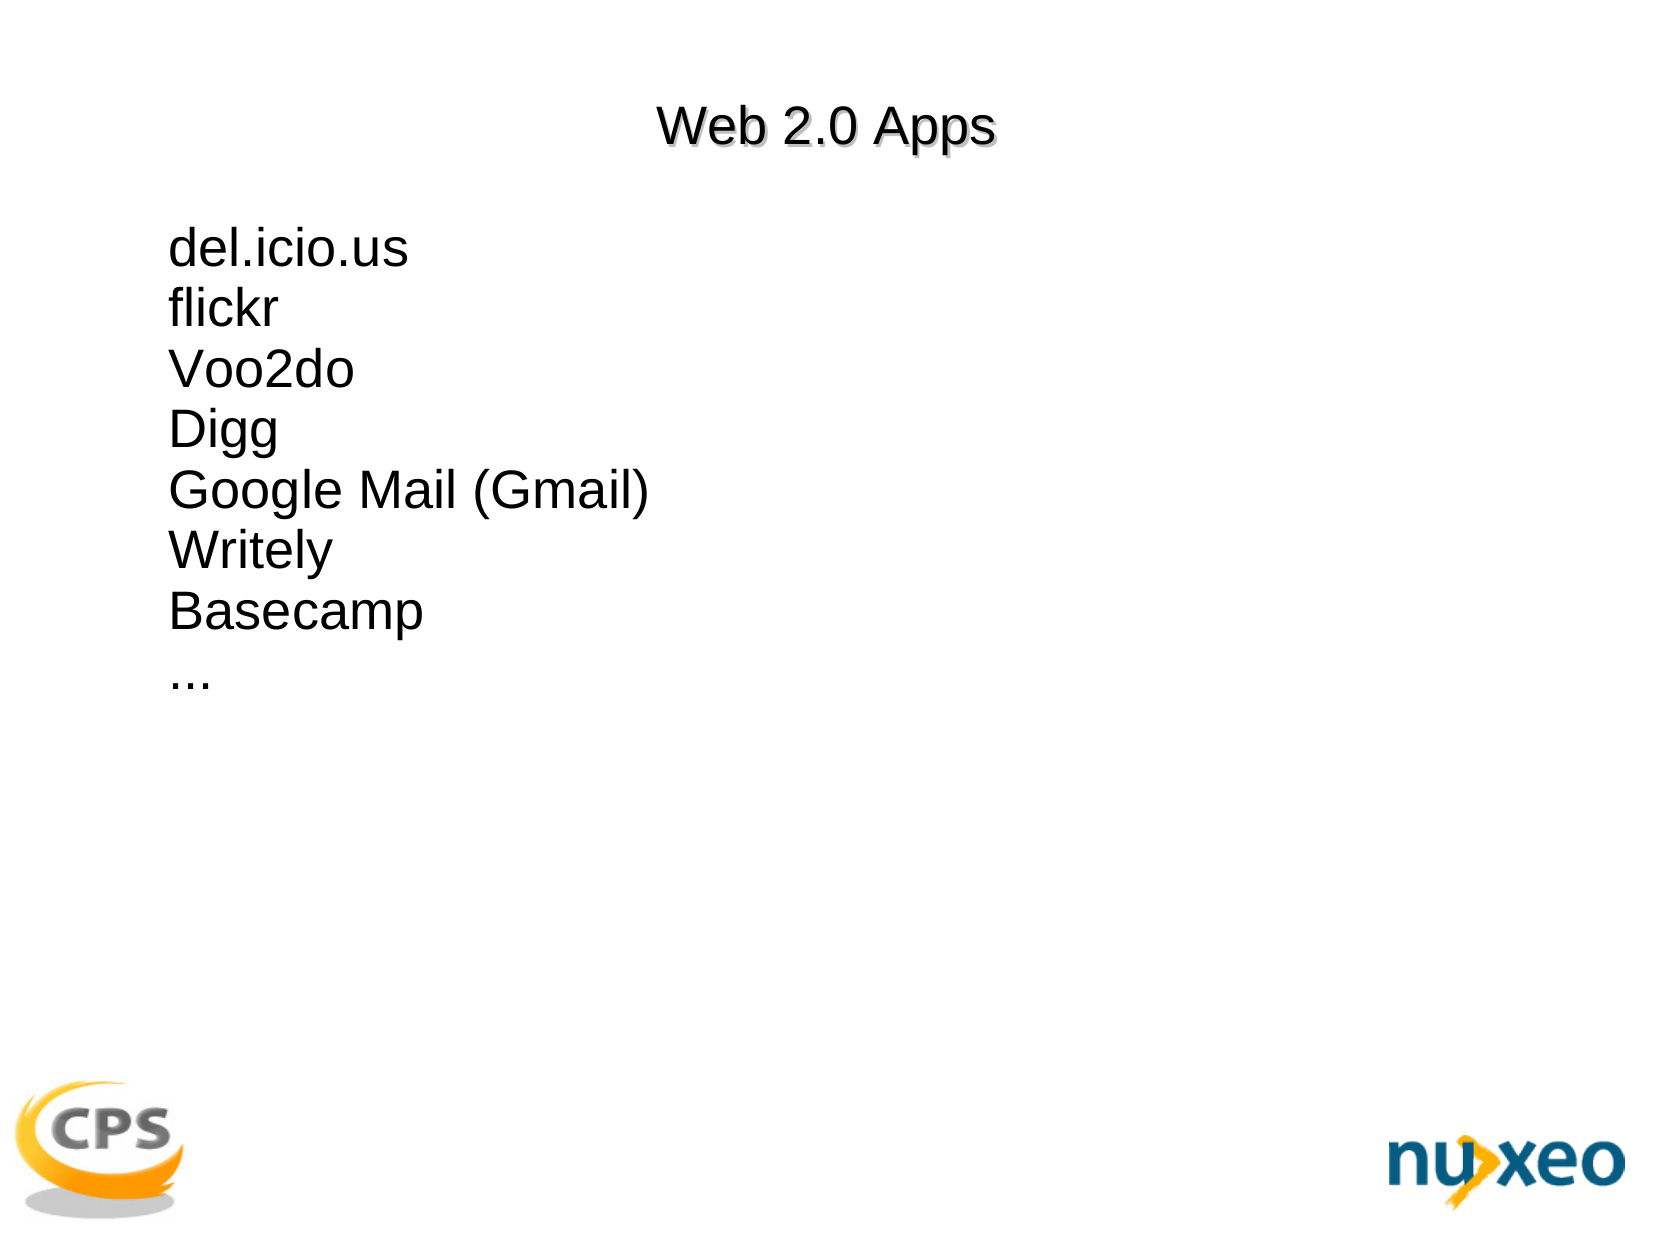

Web 2.0 Apps
del.icio.us
flickr
Voo2do
Digg
Google Mail (Gmail)
Writely
Basecamp
...